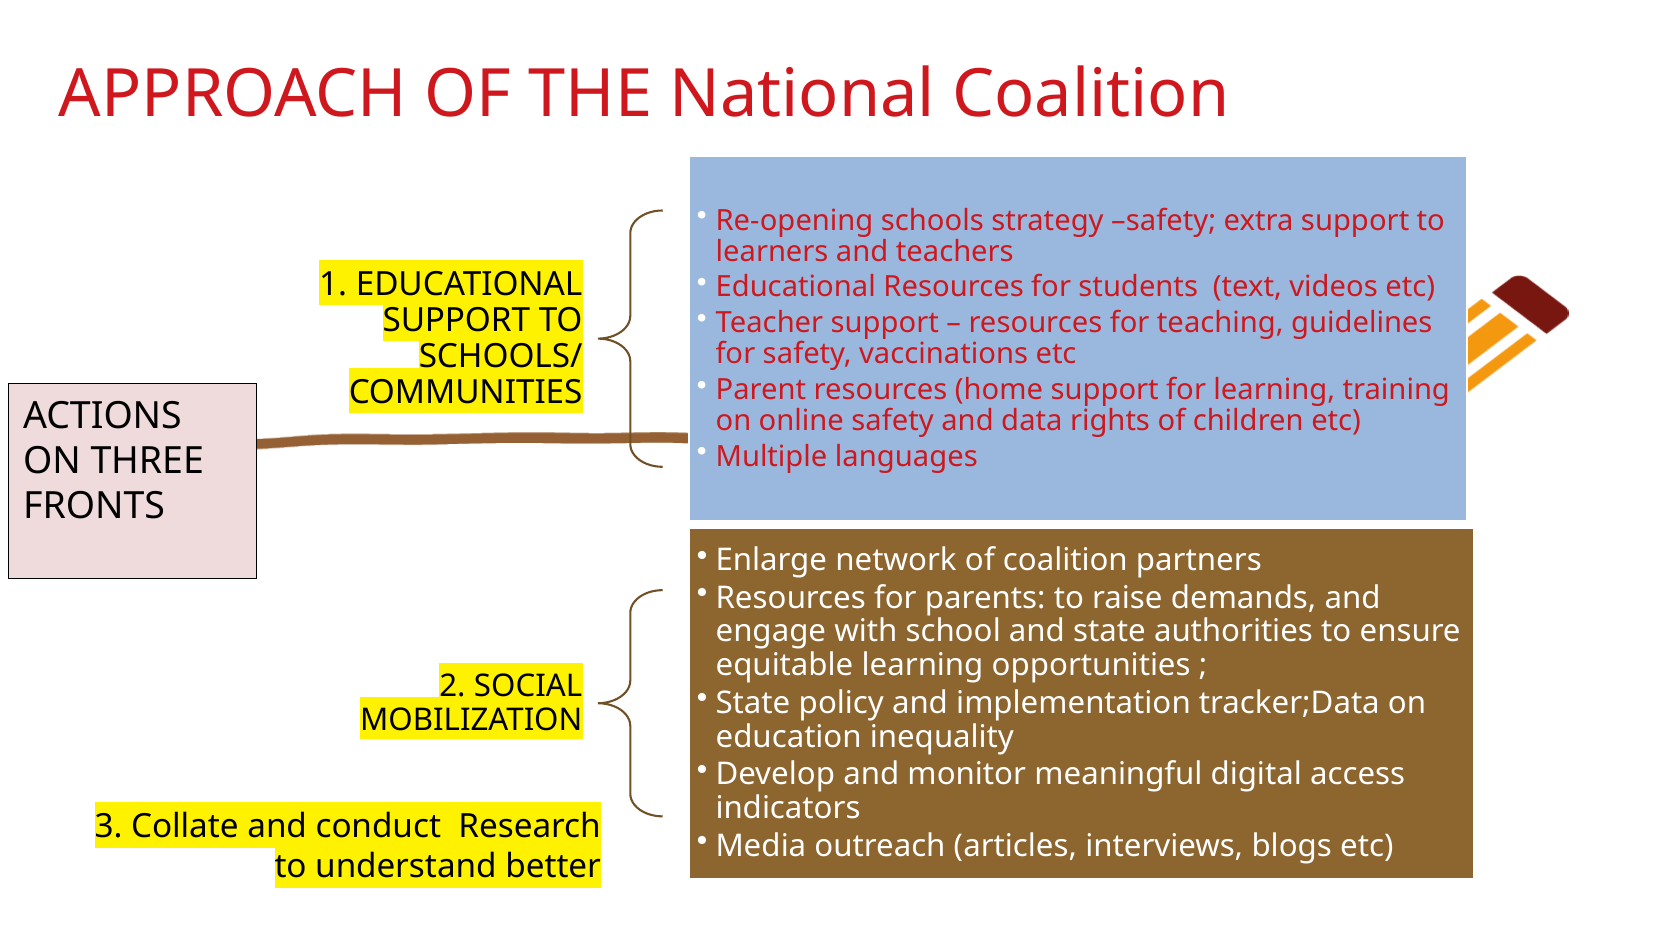

# APPROACH OF THE National Coalition
Re-opening schools strategy –safety; extra support to learners and teachers
Educational Resources for students (text, videos etc)
Teacher support – resources for teaching, guidelines for safety, vaccinations etc
Parent resources (home support for learning, training on online safety and data rights of children etc)
Multiple languages
1. EDUCATIONAL SUPPORT TO SCHOOLS/ COMMUNITIES
Enlarge network of coalition partners
Resources for parents: to raise demands, and engage with school and state authorities to ensure equitable learning opportunities ;
State policy and implementation tracker;Data on education inequality
Develop and monitor meaningful digital access indicators
Media outreach (articles, interviews, blogs etc)
2. SOCIAL MOBILIZATION
ACTIONS ON THREE FRONTS
3. Collate and conduct Research to understand better